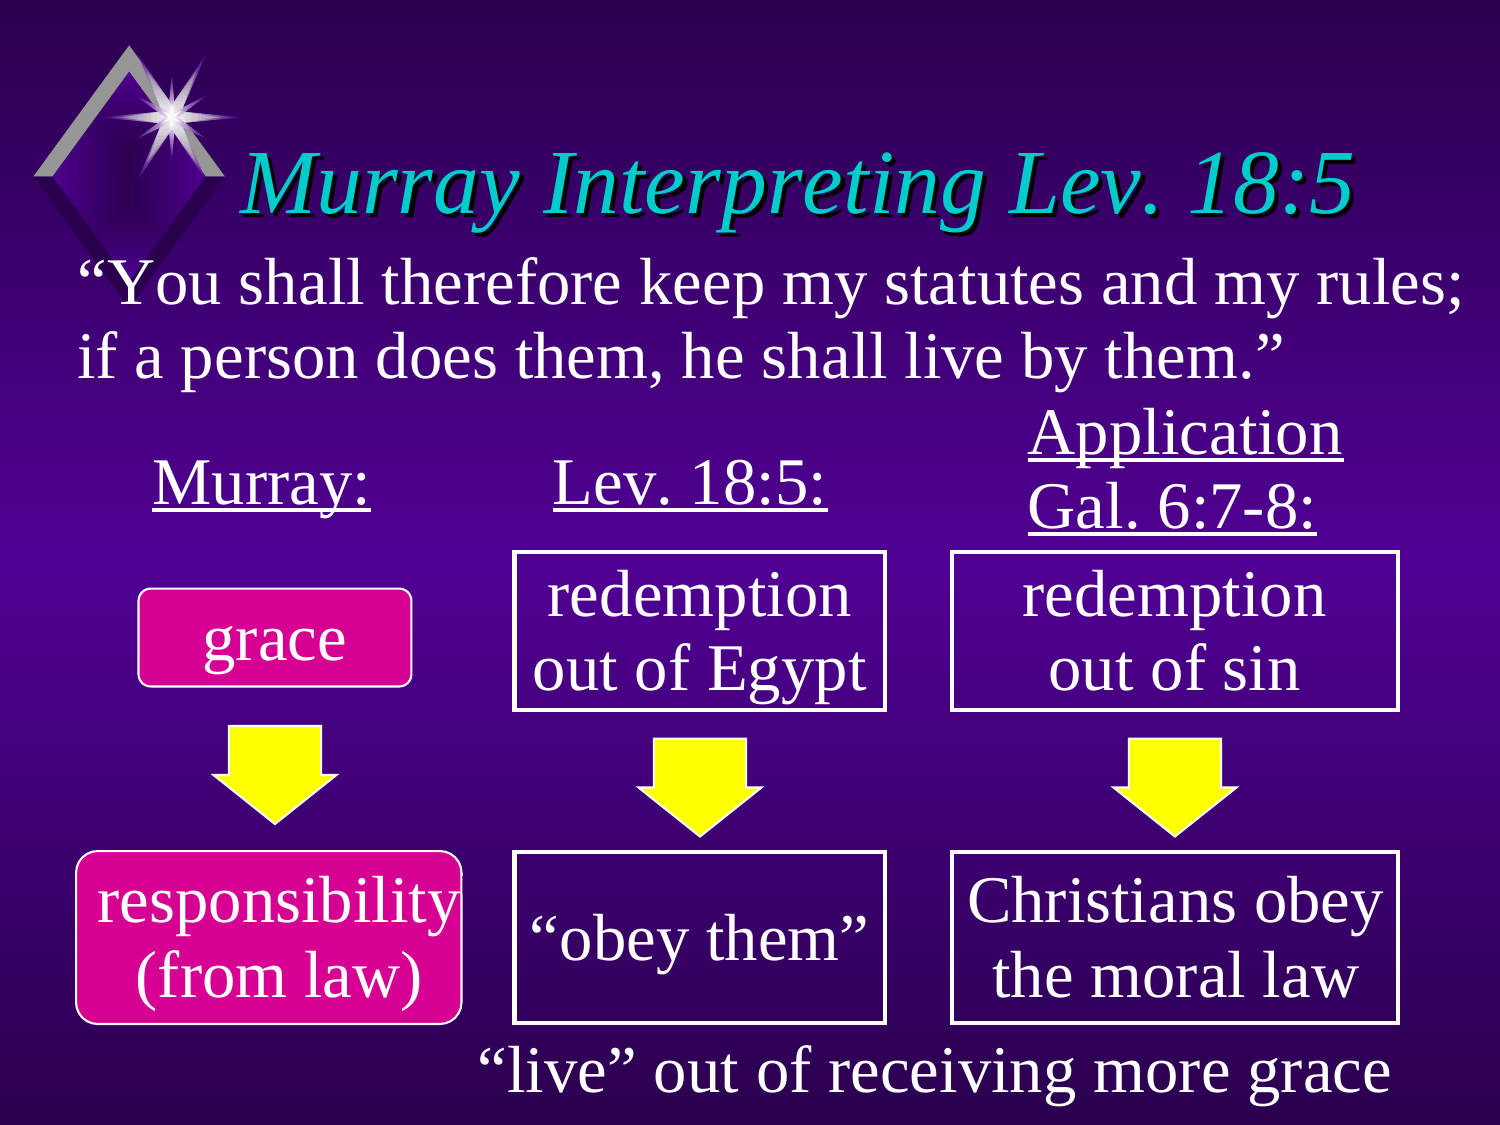

# Murray Interpreting Lev. 18:5
“You shall therefore keep my statutes and my rules; if a person does them, he shall live by them.”
Application Gal. 6:7-8:
Murray:
grace
responsibility
(from law)
Lev. 18:5:
redemption
out of Egypt
redemption
out of sin
“obey them”
Christians obey
the moral law
“live” out of receiving more grace